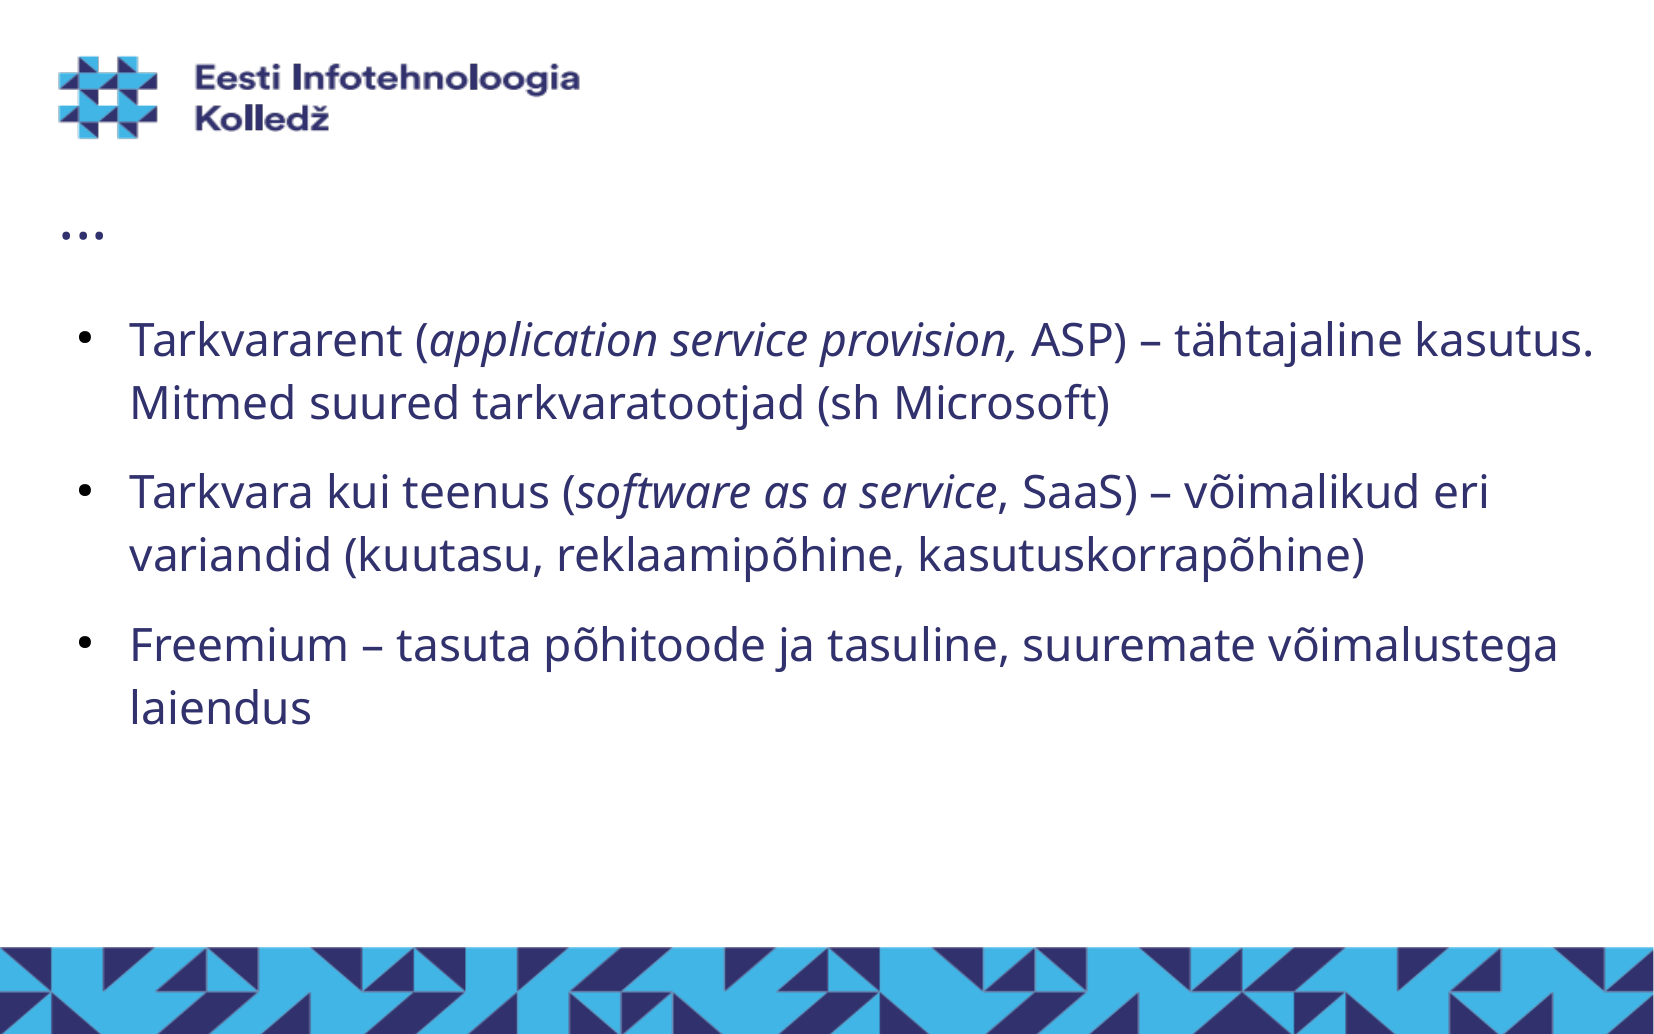

# ...
Tarkvararent (application service provision, ASP) – tähtajaline kasutus. Mitmed suured tarkvaratootjad (sh Microsoft)
Tarkvara kui teenus (software as a service, SaaS) – võimalikud eri variandid (kuutasu, reklaamipõhine, kasutuskorrapõhine)
Freemium – tasuta põhitoode ja tasuline, suuremate võimalustega laiendus